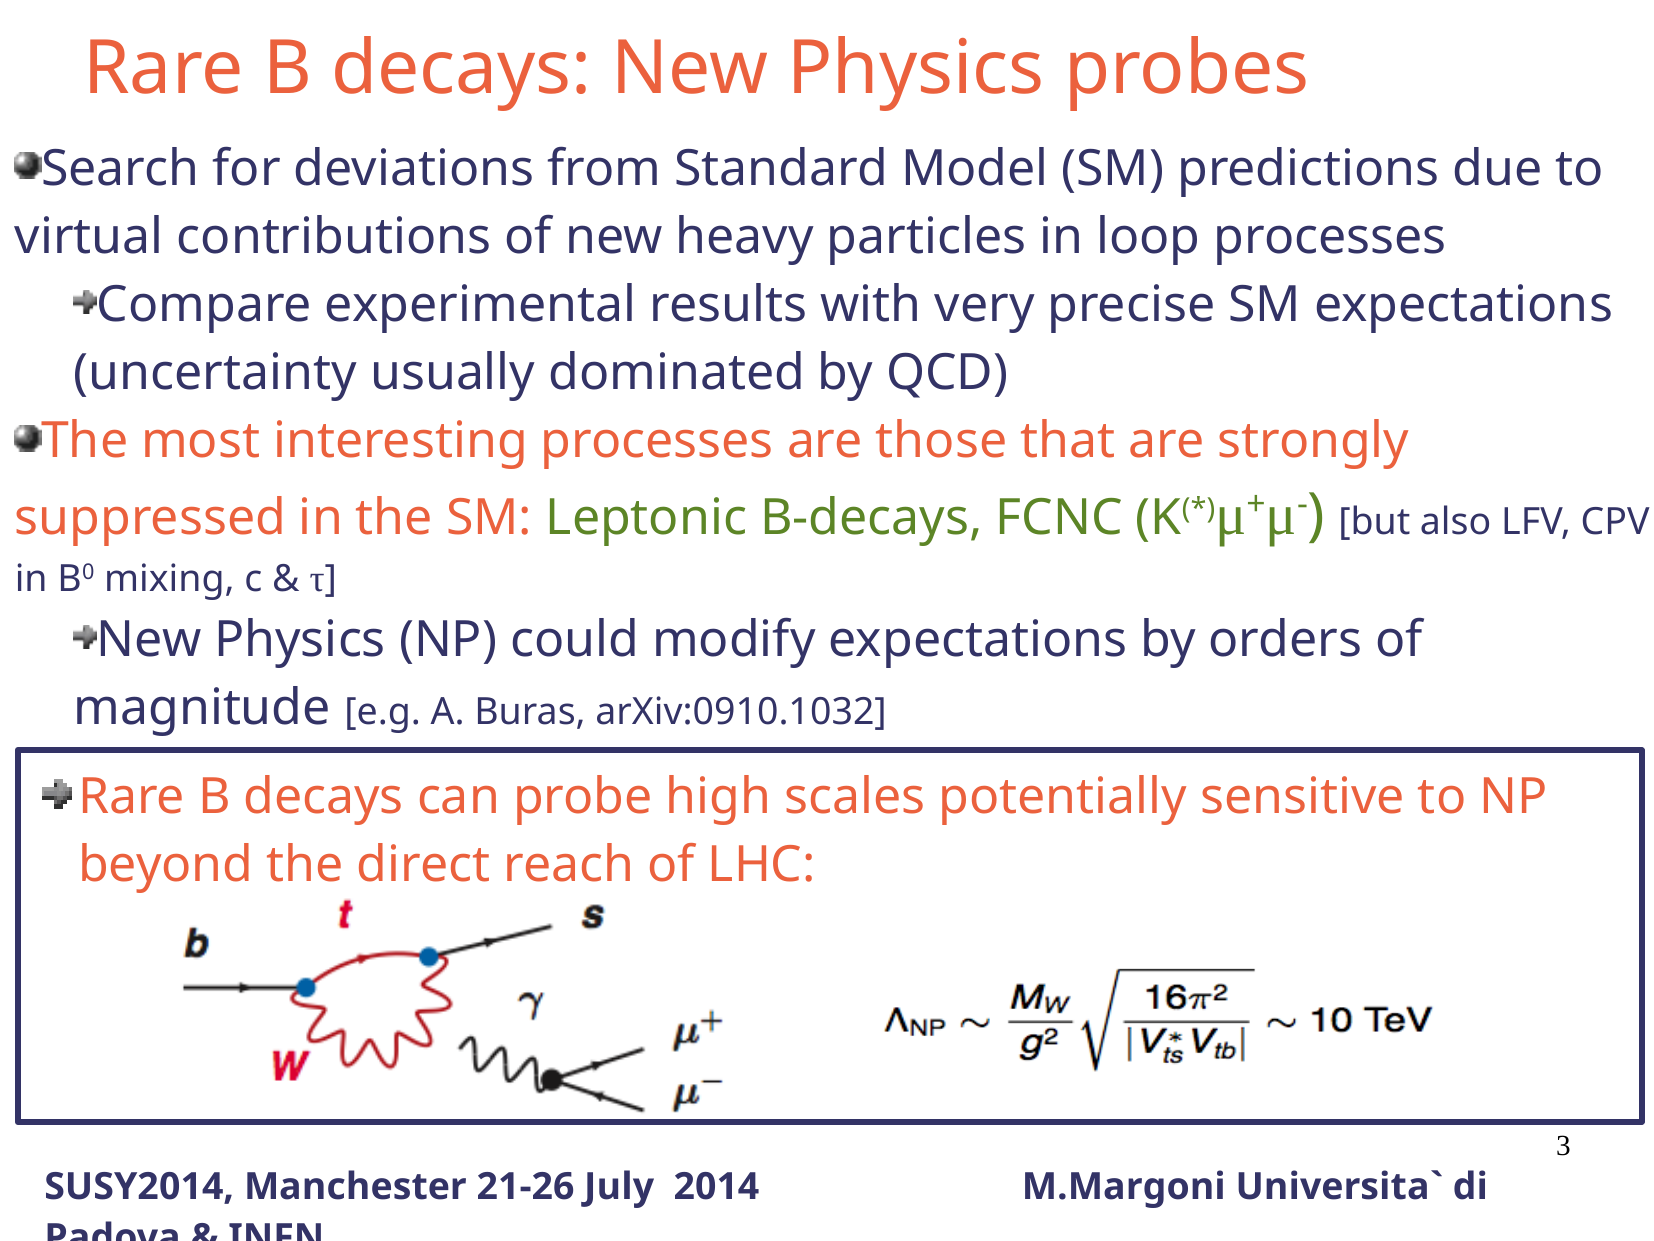

Rare B decays: New Physics probes
Search for deviations from Standard Model (SM) predictions due to virtual contributions of new heavy particles in loop processes
Compare experimental results with very precise SM expectations (uncertainty usually dominated by QCD)
The most interesting processes are those that are strongly suppressed in the SM: Leptonic B-decays, FCNC (K(*)μ+μ-) [but also LFV, CPV in B0 mixing, c & τ]
New Physics (NP) could modify expectations by orders of magnitude [e.g. A. Buras, arXiv:0910.1032]
Rare B decays can probe high scales potentially sensitive to NP beyond the direct reach of LHC:
3
SUSY2014, Manchester 21-26 July 2014 M.Margoni Universita` di Padova & INFN